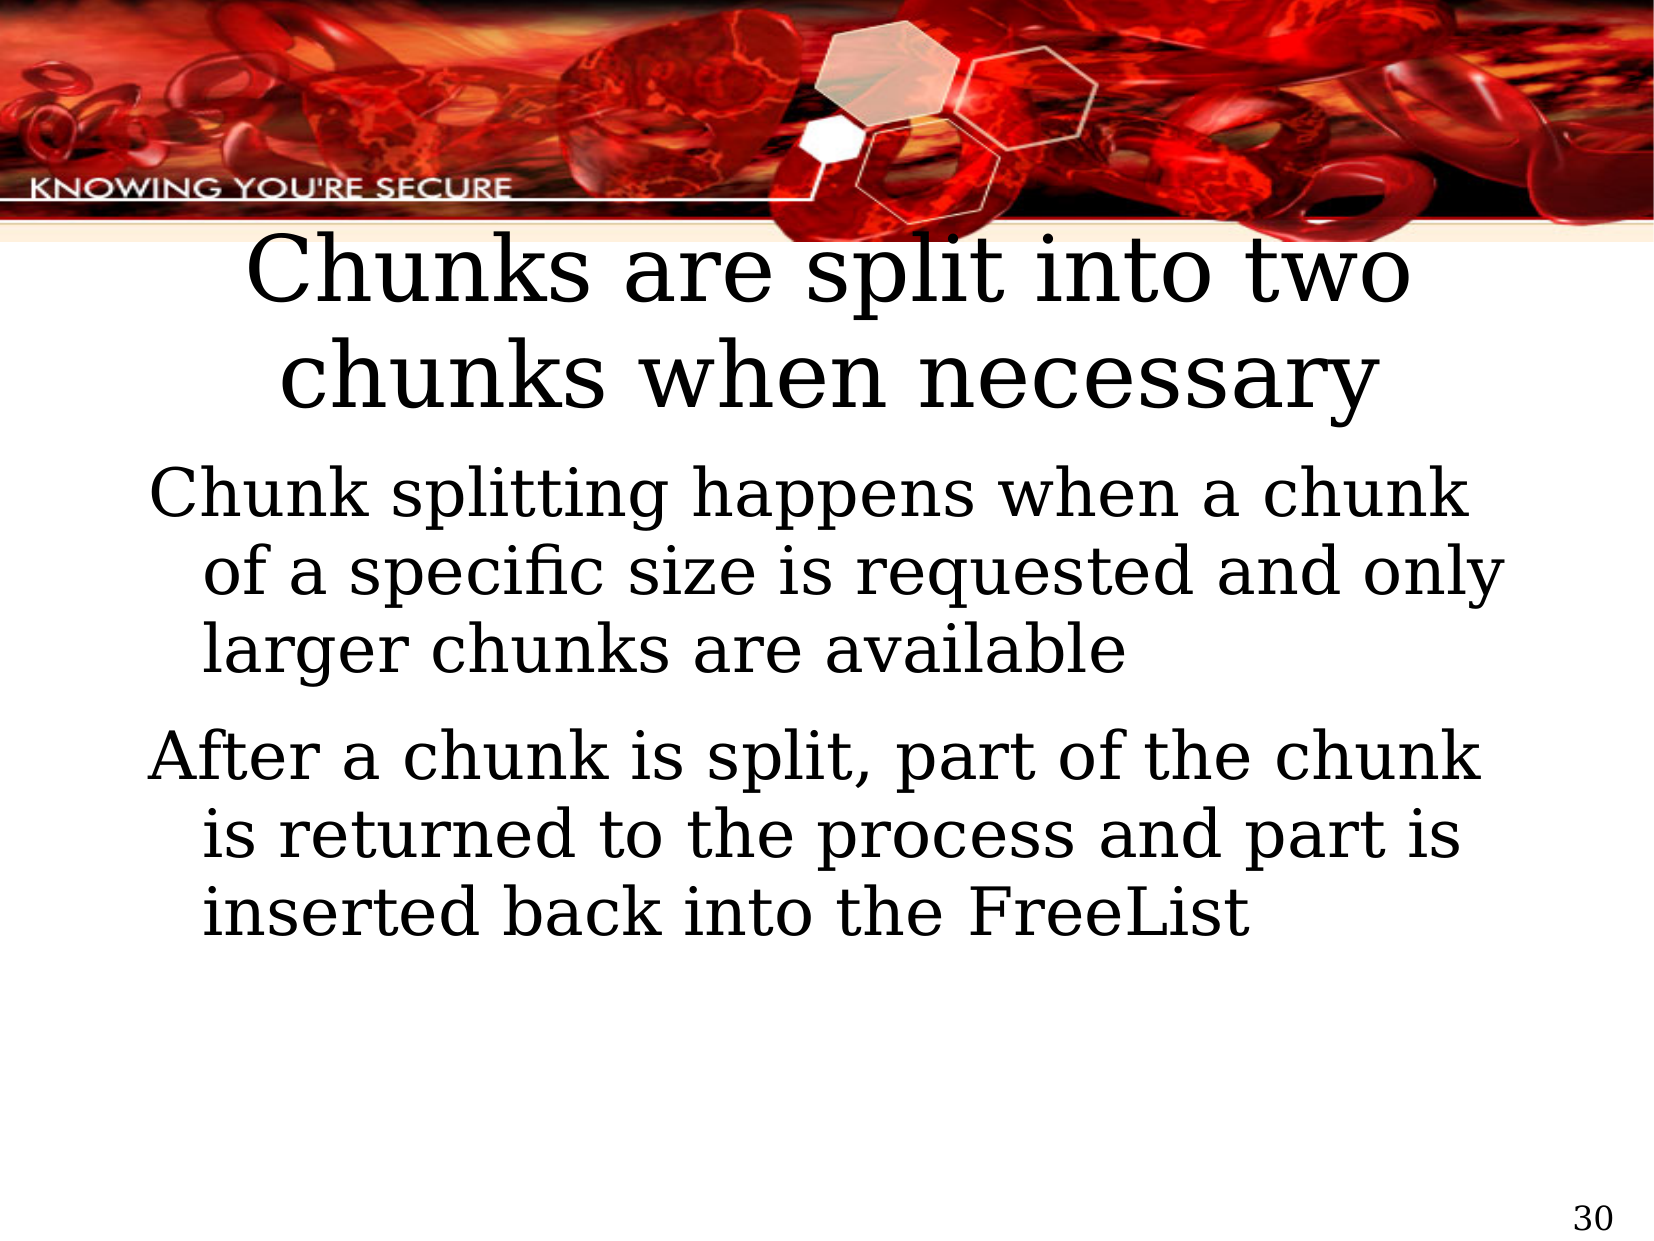

# Chunks are split into two chunks when necessary
Chunk splitting happens when a chunk of a specific size is requested and only larger chunks are available
After a chunk is split, part of the chunk is returned to the process and part is inserted back into the FreeList